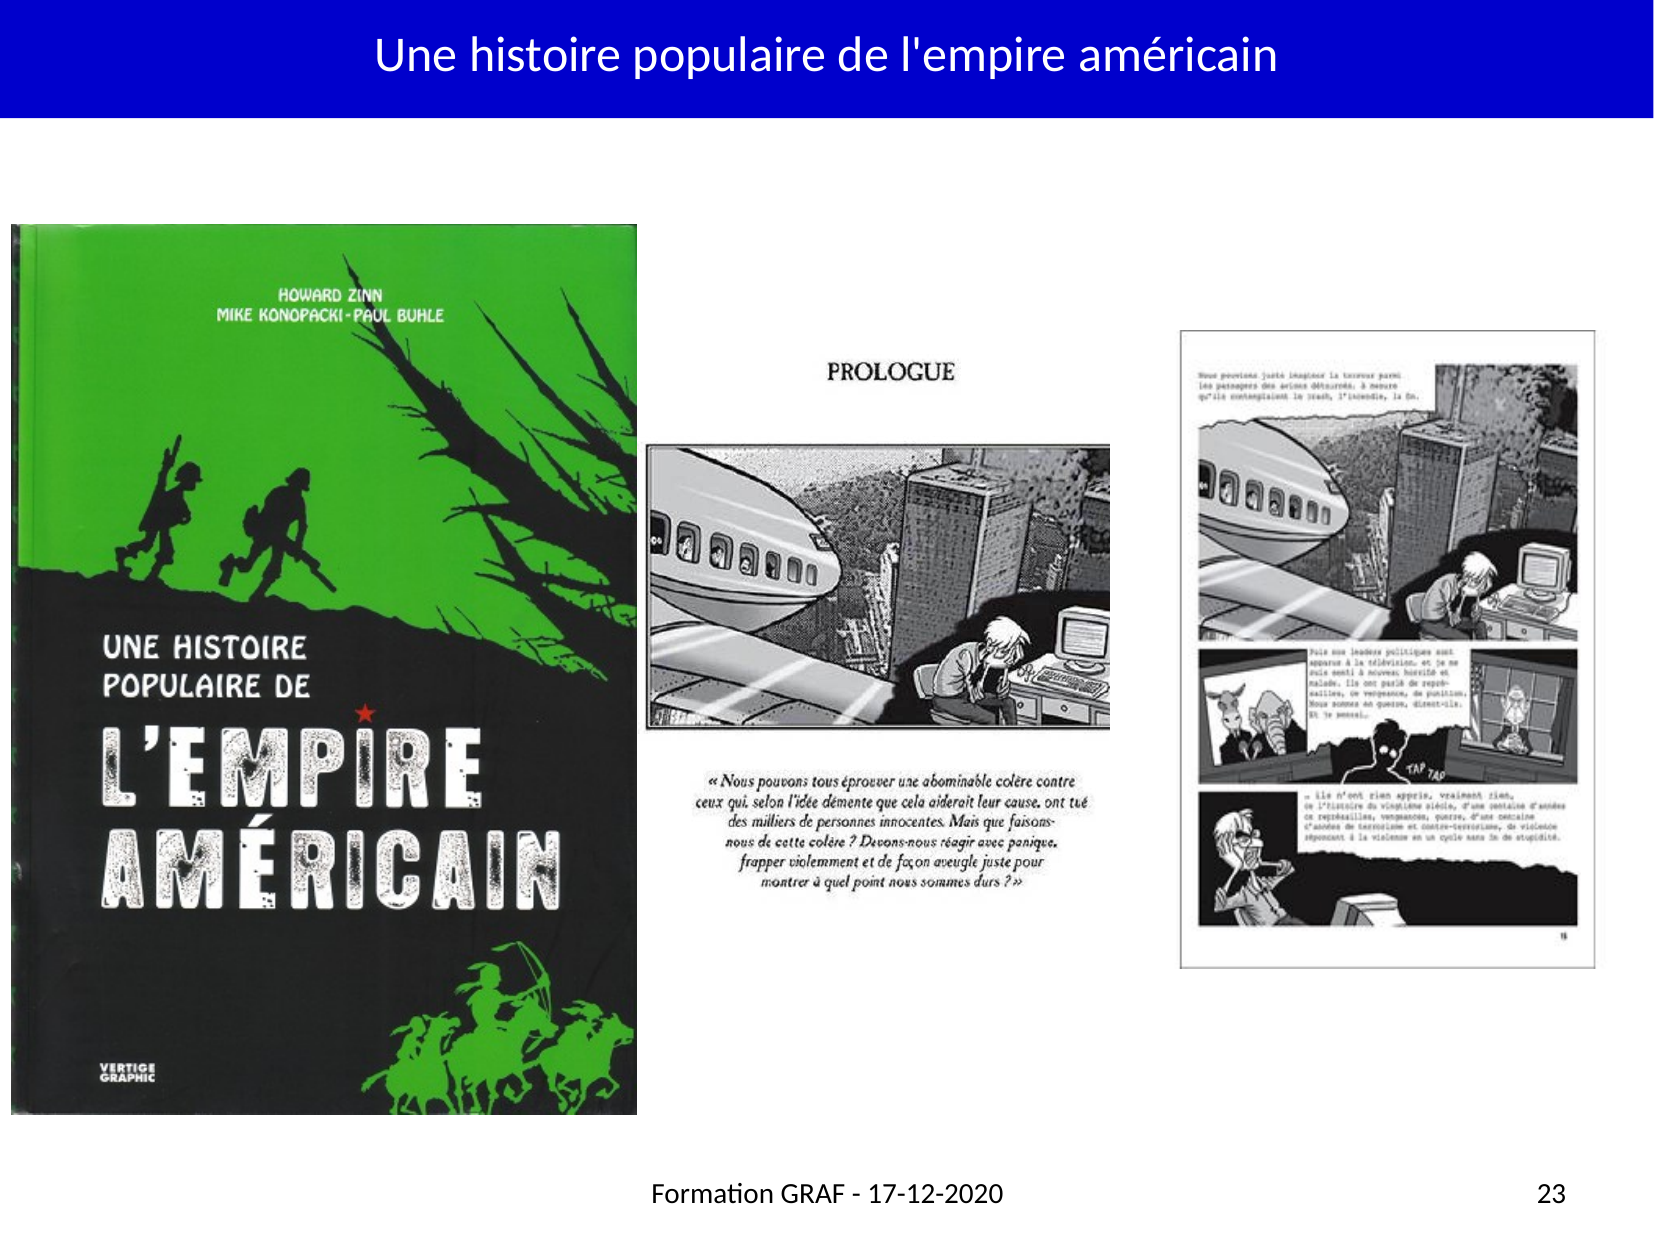

# Une histoire populaire de l'empire américain
23